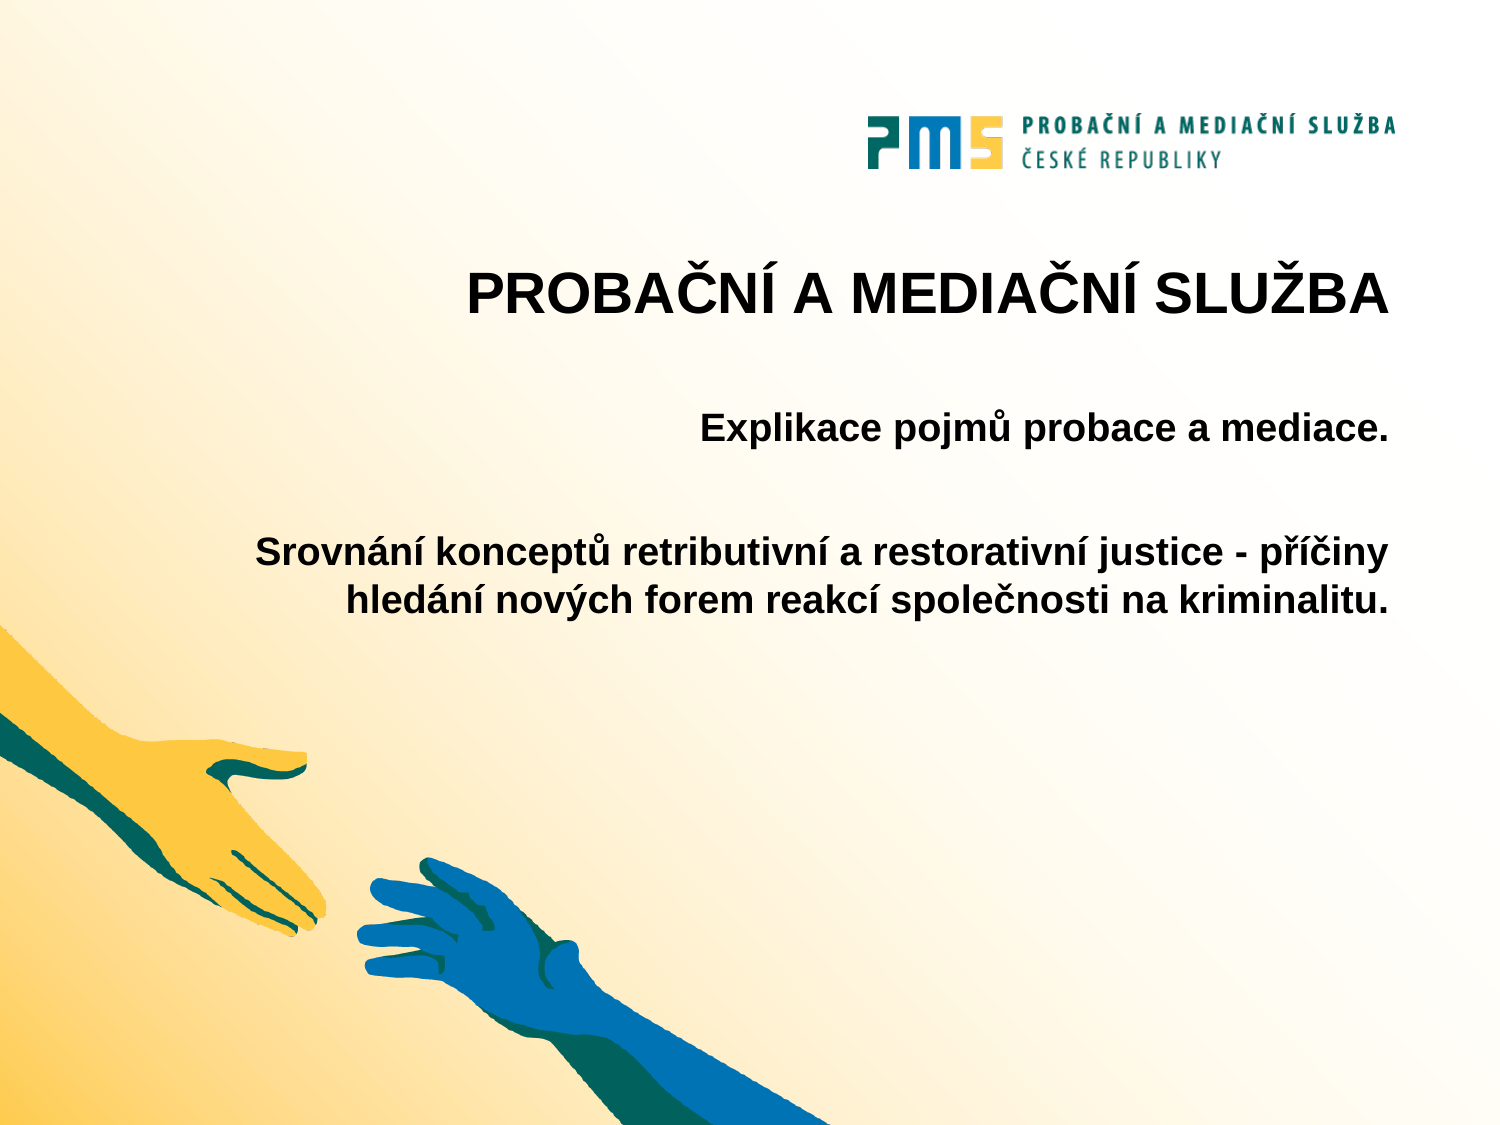

# PROBAČNÍ A MEDIAČNÍ SLUŽBA
Explikace pojmů probace a mediace.
Srovnání konceptů retributivní a restorativní justice - příčiny hledání nových forem reakcí společnosti na kriminalitu.